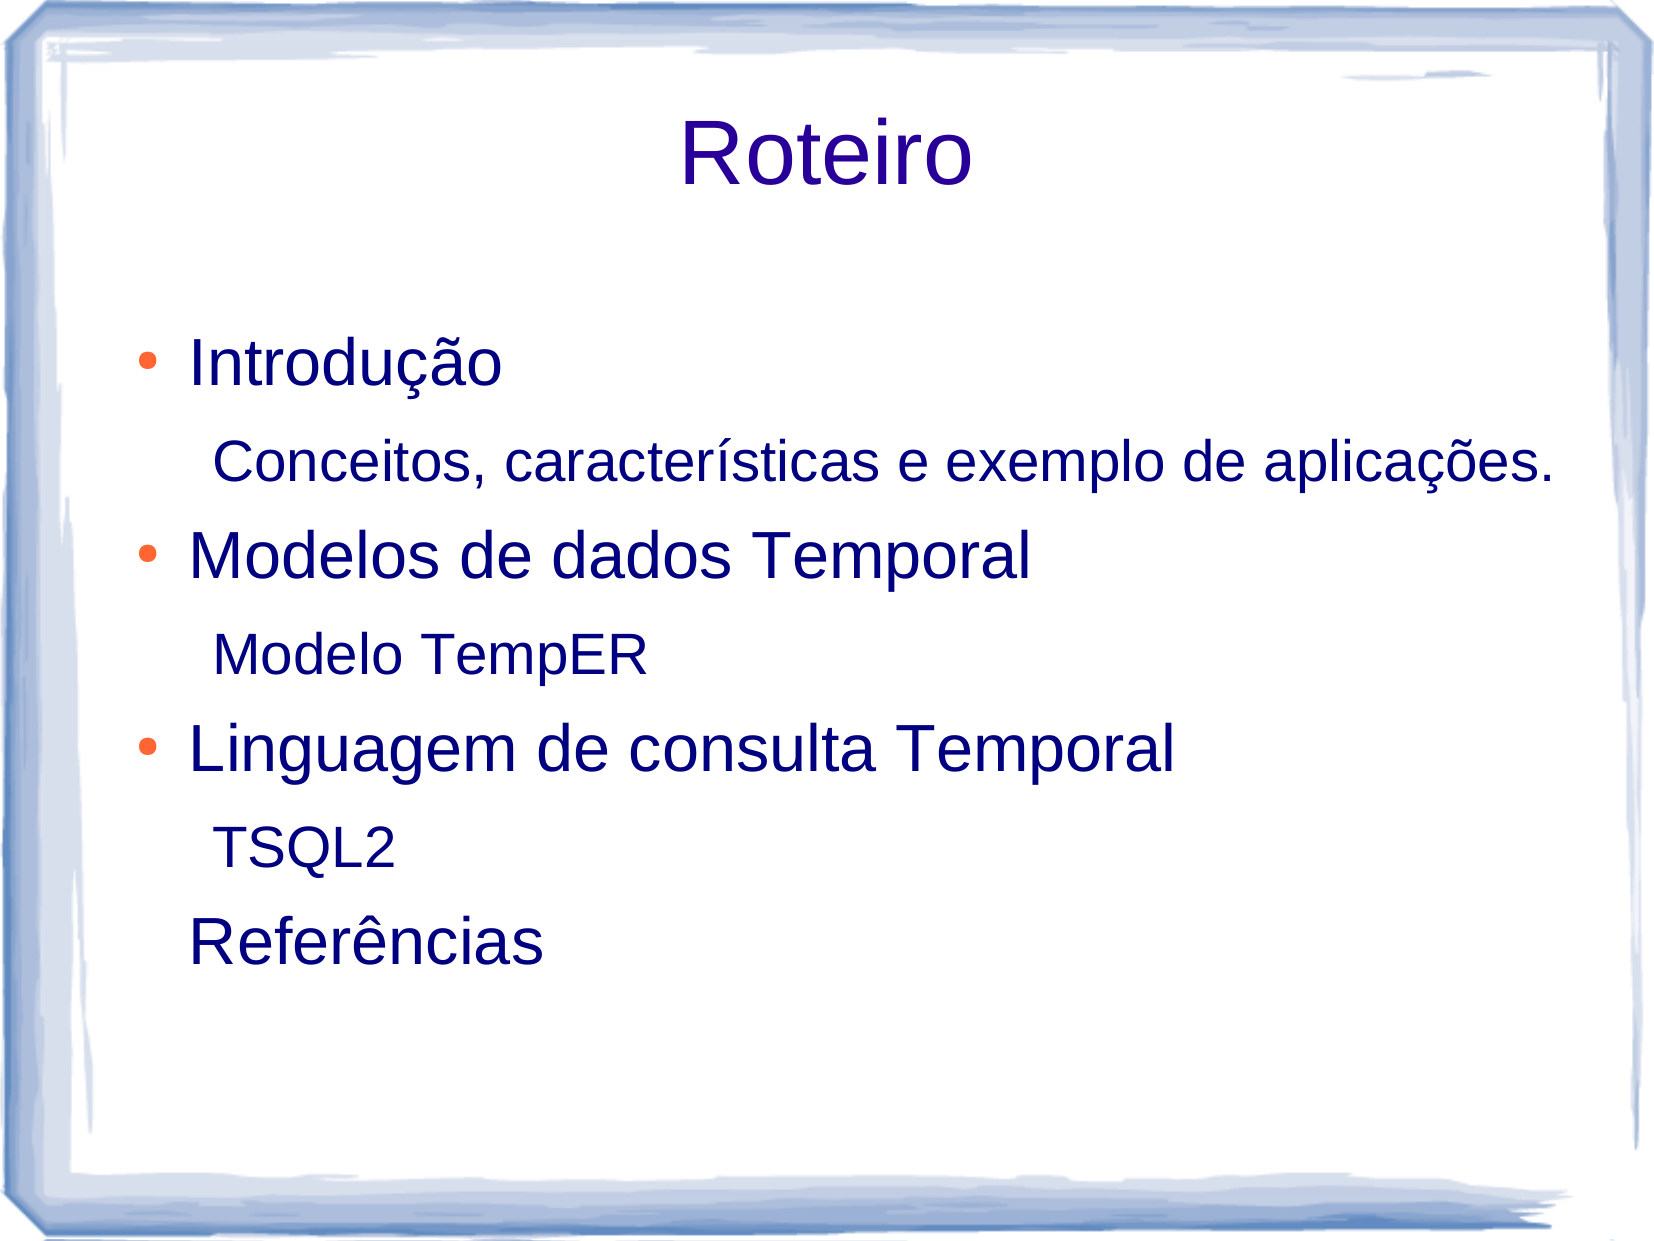

# Roteiro
Introdução
Conceitos, características e exemplo de aplicações.
Modelos de dados Temporal
Modelo TempER
Linguagem de consulta Temporal
TSQL2
Referências